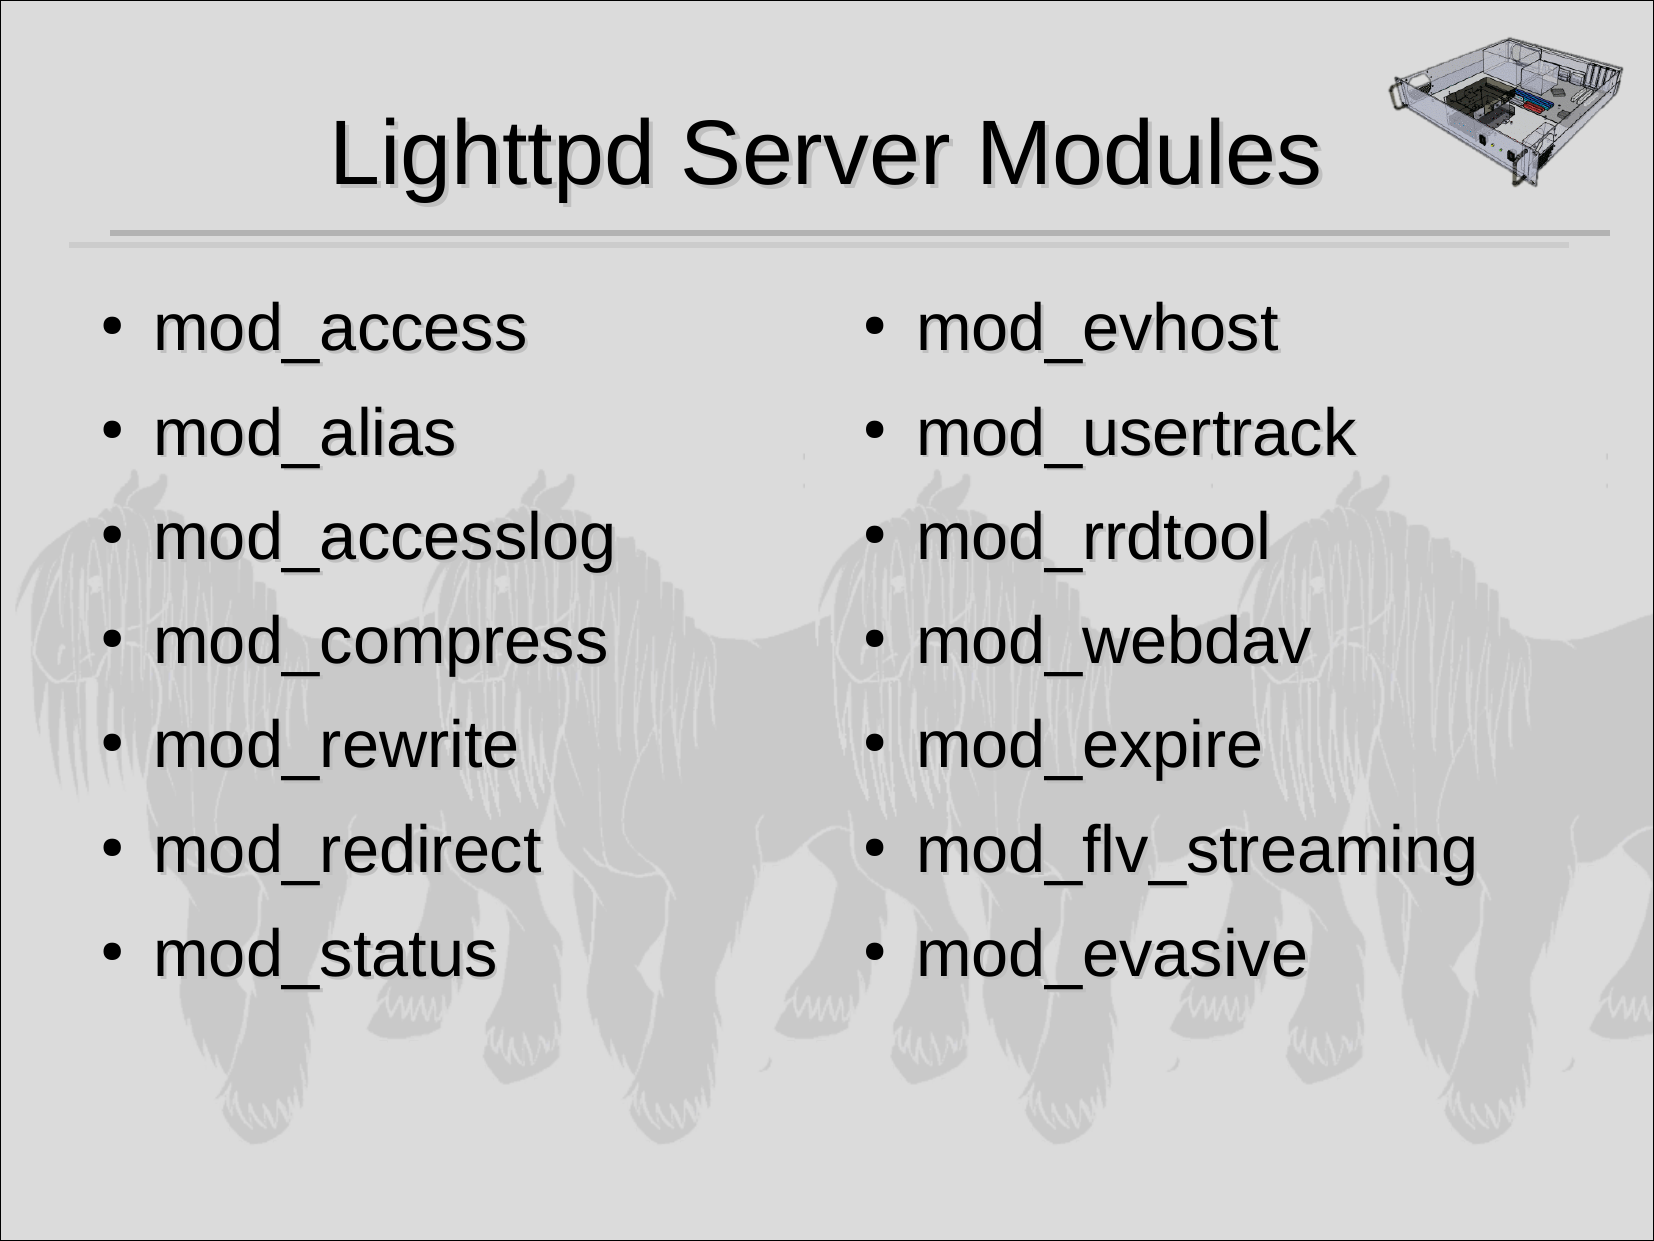

# Lighttpd Server Modules
mod_access
mod_alias
mod_accesslog
mod_compress
mod_rewrite
mod_redirect
mod_status
mod_evhost
mod_usertrack
mod_rrdtool
mod_webdav
mod_expire
mod_flv_streaming
mod_evasive